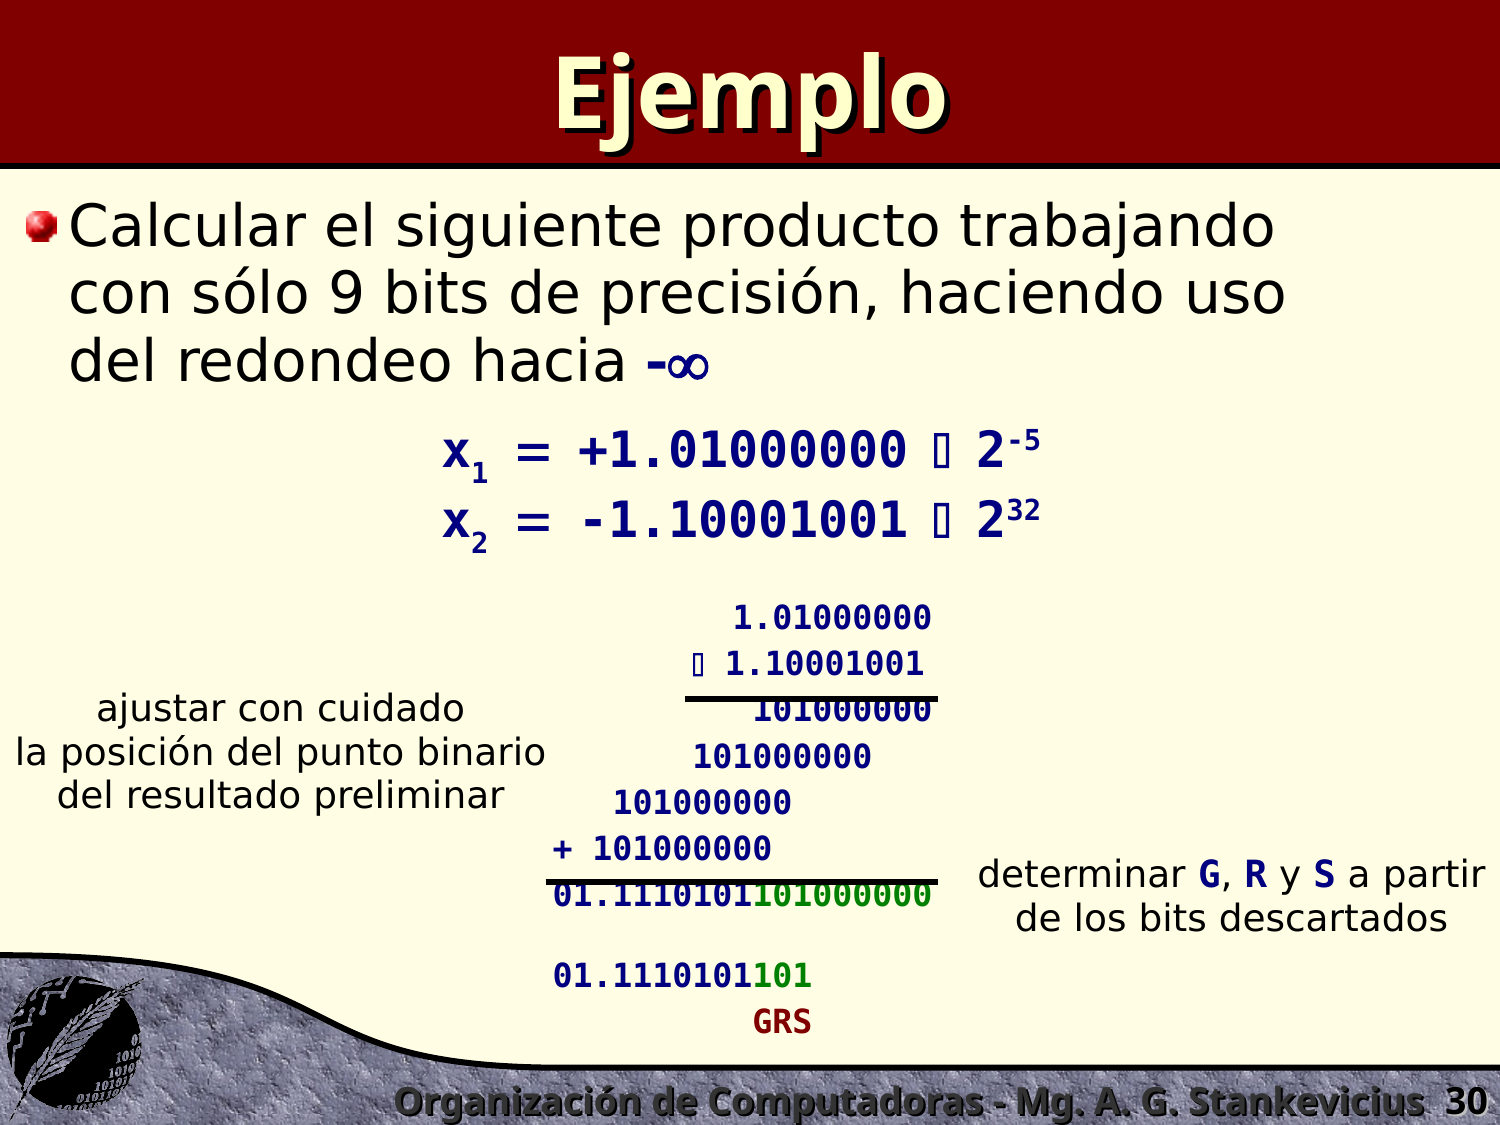

# Ejemplo
Calcular el siguiente producto trabajando
con sólo 9 bits de precisión, haciendo uso
del redondeo hacia -∞
x1 = +1.01000000  2-5
x2 = -1.10001001  232
 1.01000000
  1.10001001
 101000000
 101000000
 101000000
 + 101000000
 01.1110101101000000
 01.1110101101
 GRS
ajustar con cuidado
la posición del punto binario
del resultado preliminar
determinar G, R y S a partir
de los bits descartados
30